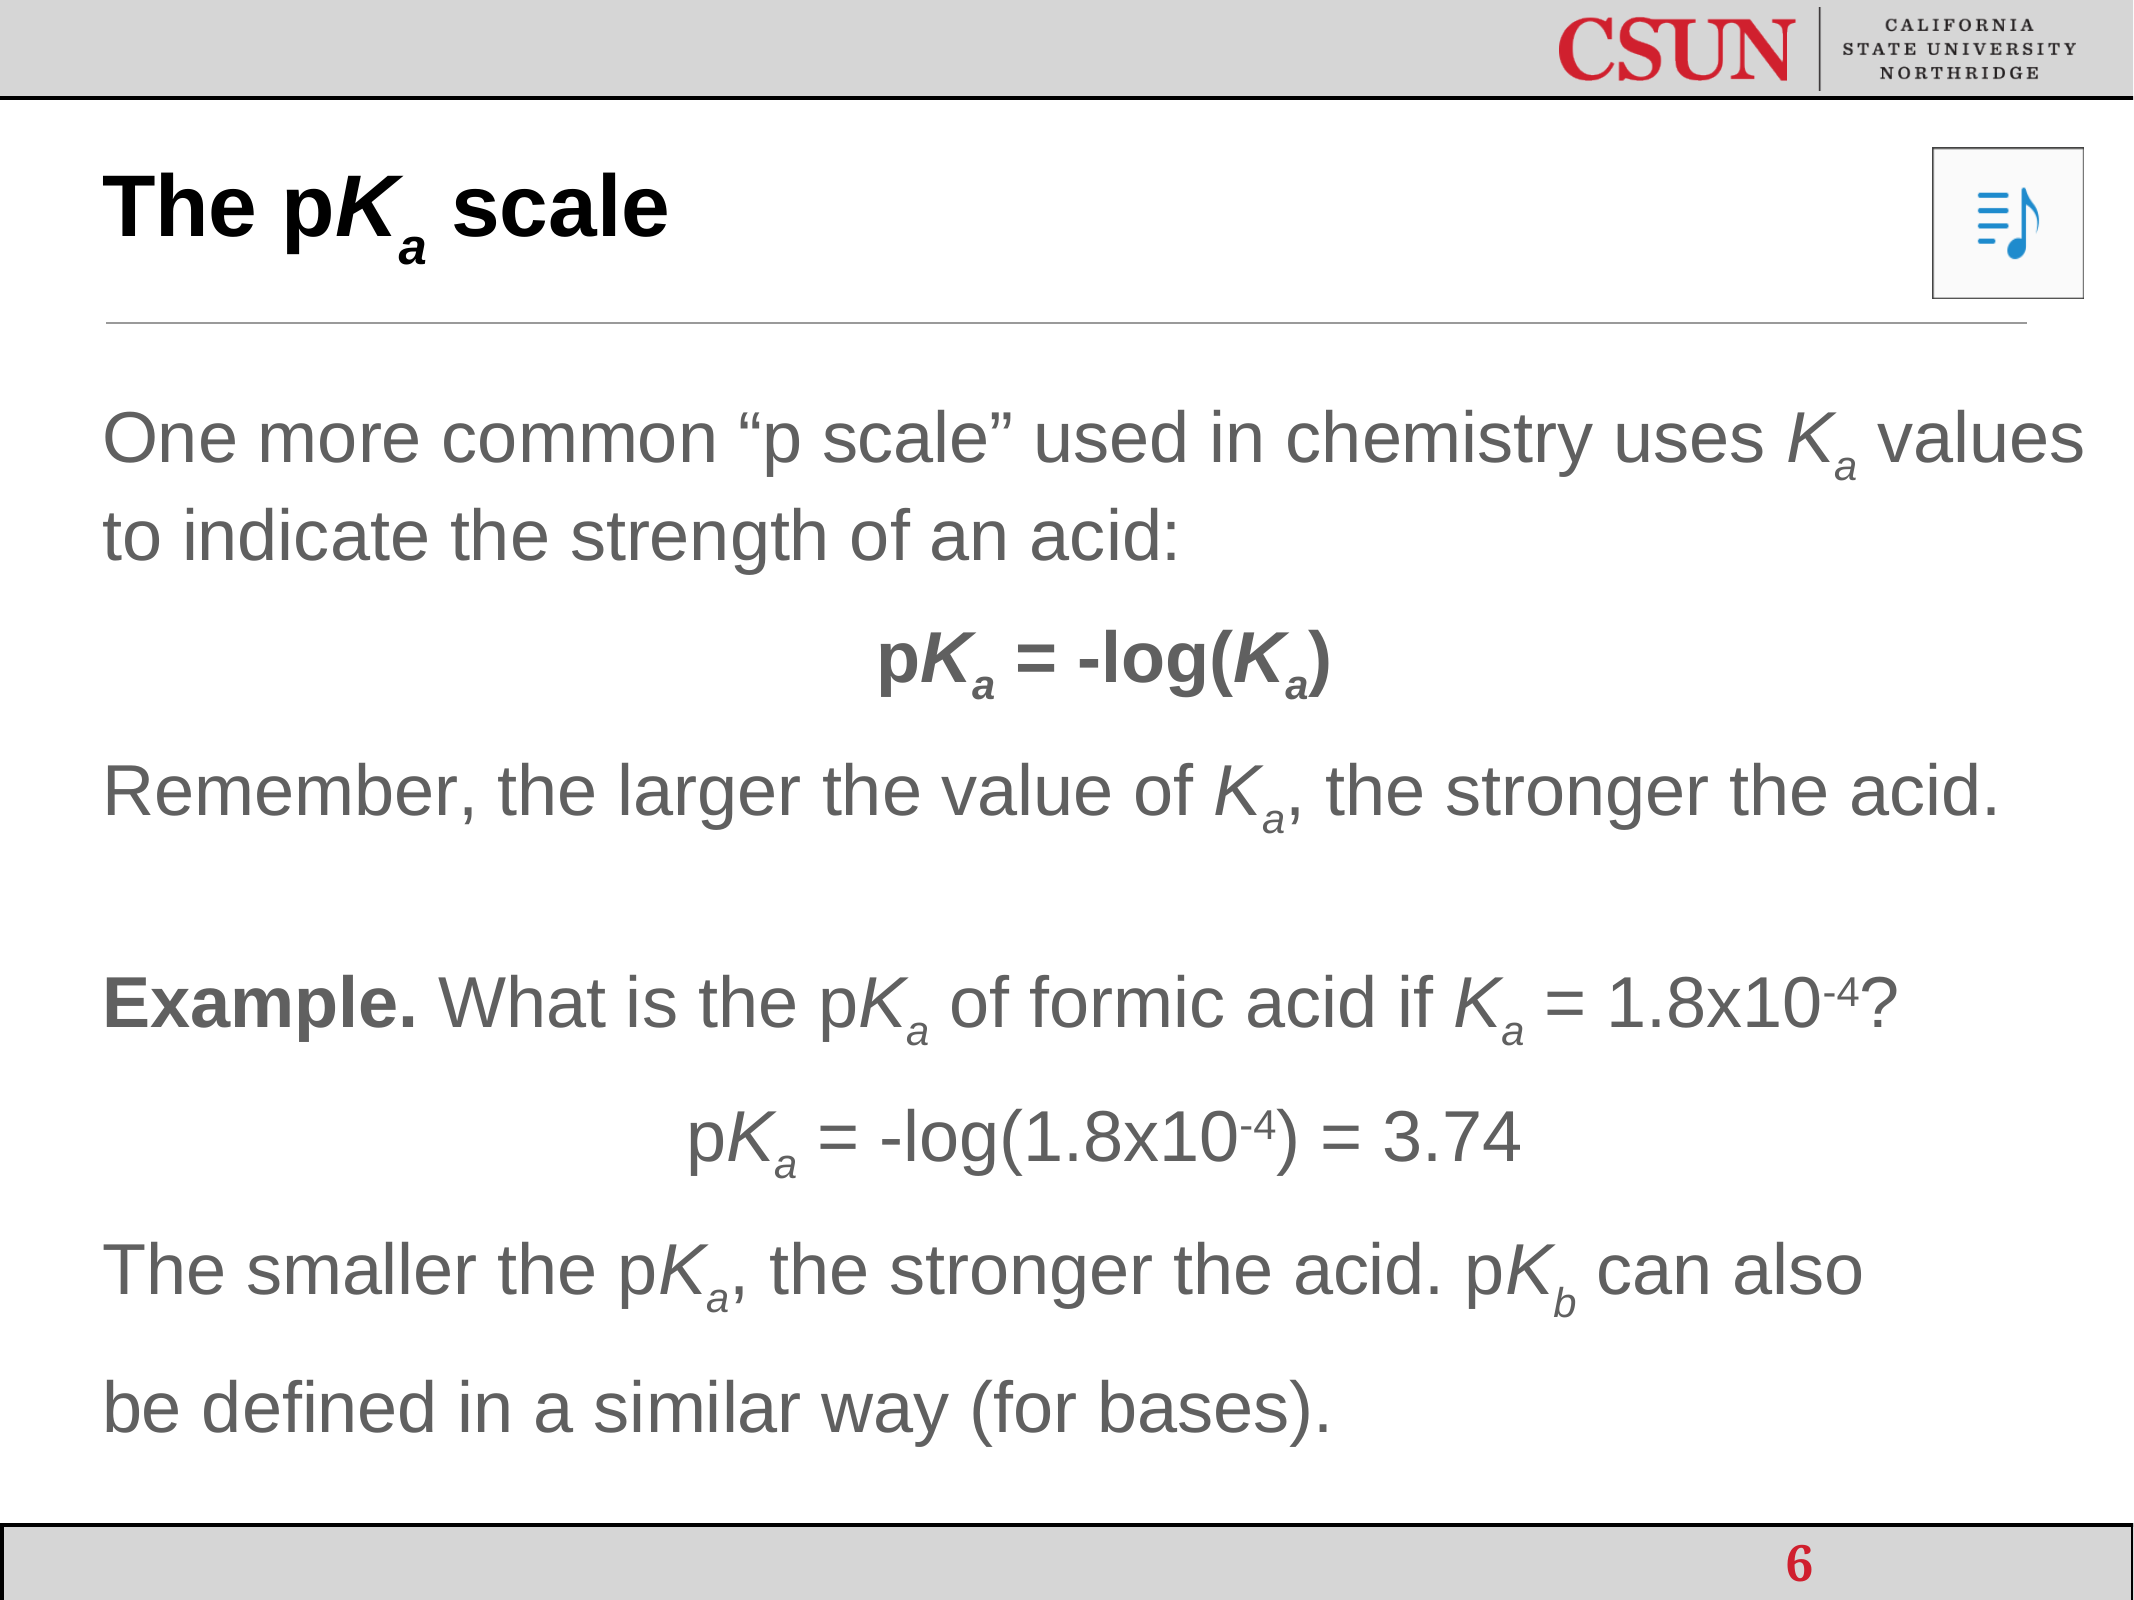

# The pKa scale
One more common “p scale” used in chemistry uses Ka values to indicate the strength of an acid:
pKa = -log(Ka)
Remember, the larger the value of Ka, the stronger the acid.
Example. What is the pKa of formic acid if Ka = 1.8x10-4?
pKa = -log(1.8x10-4) = 3.74
The smaller the pKa, the stronger the acid. pKb can also
be defined in a similar way (for bases).
6